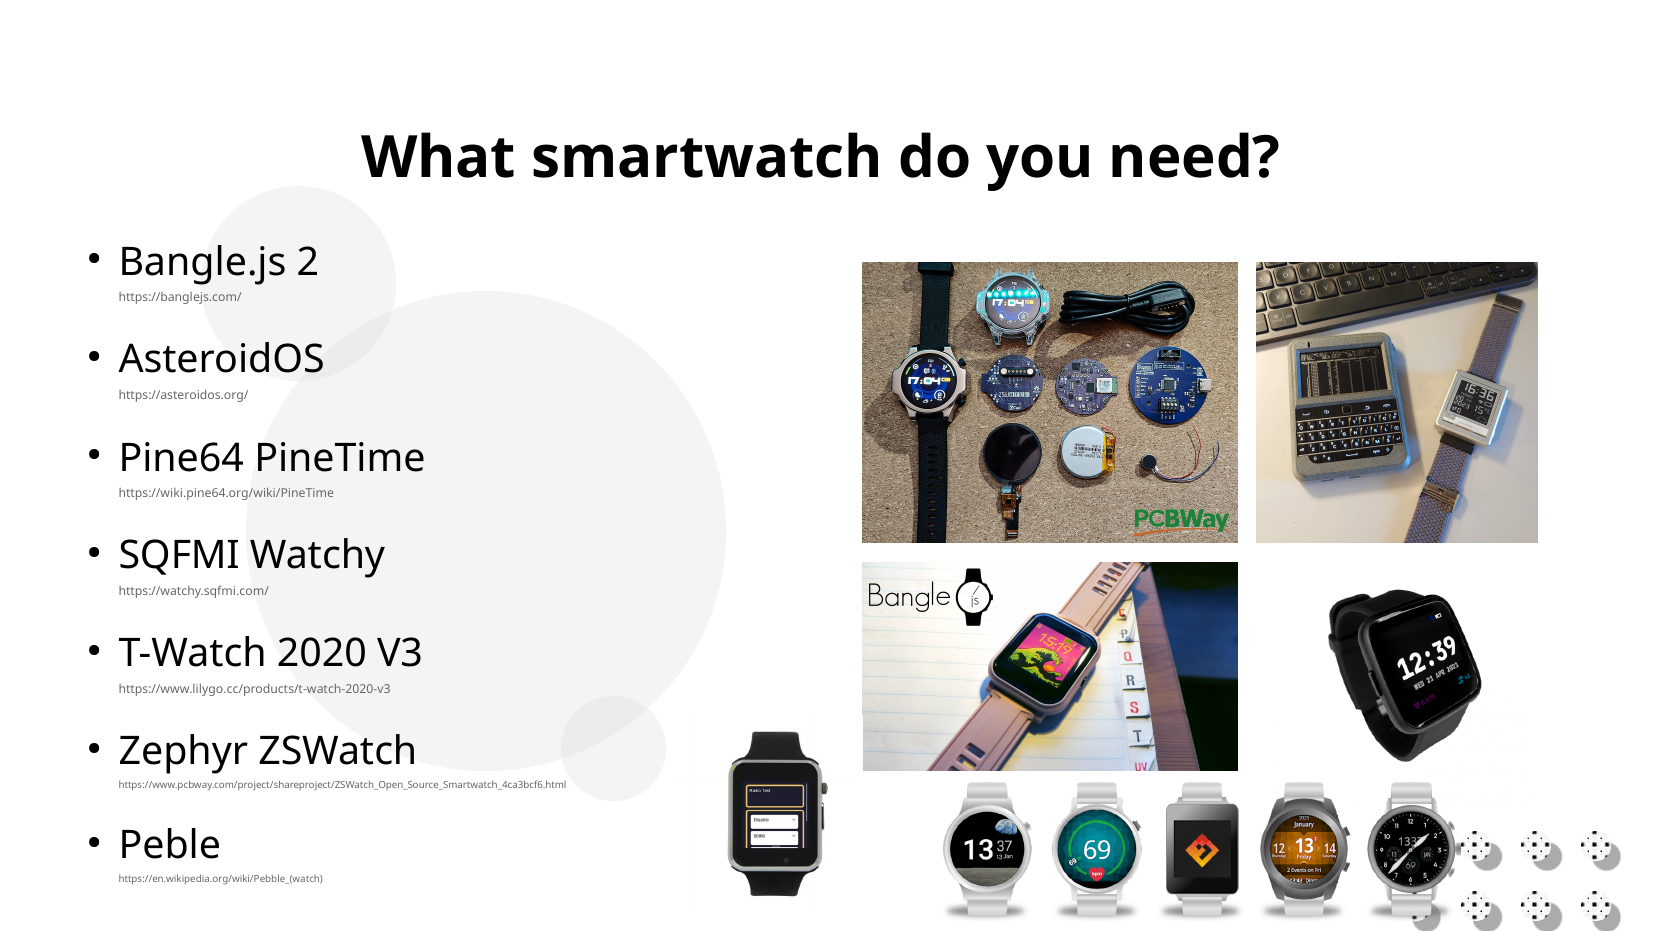

# What smartwatch do you need?
Bangle.js 2
https://banglejs.com/
AsteroidOS
https://asteroidos.org/
Pine64 PineTime
https://wiki.pine64.org/wiki/PineTime
SQFMI Watchy
https://watchy.sqfmi.com/
T-Watch 2020 V3
https://www.lilygo.cc/products/t-watch-2020-v3
Zephyr ZSWatch
https://www.pcbway.com/project/shareproject/ZSWatch_Open_Source_Smartwatch_4ca3bcf6.html
Peble
https://en.wikipedia.org/wiki/Pebble_(watch)